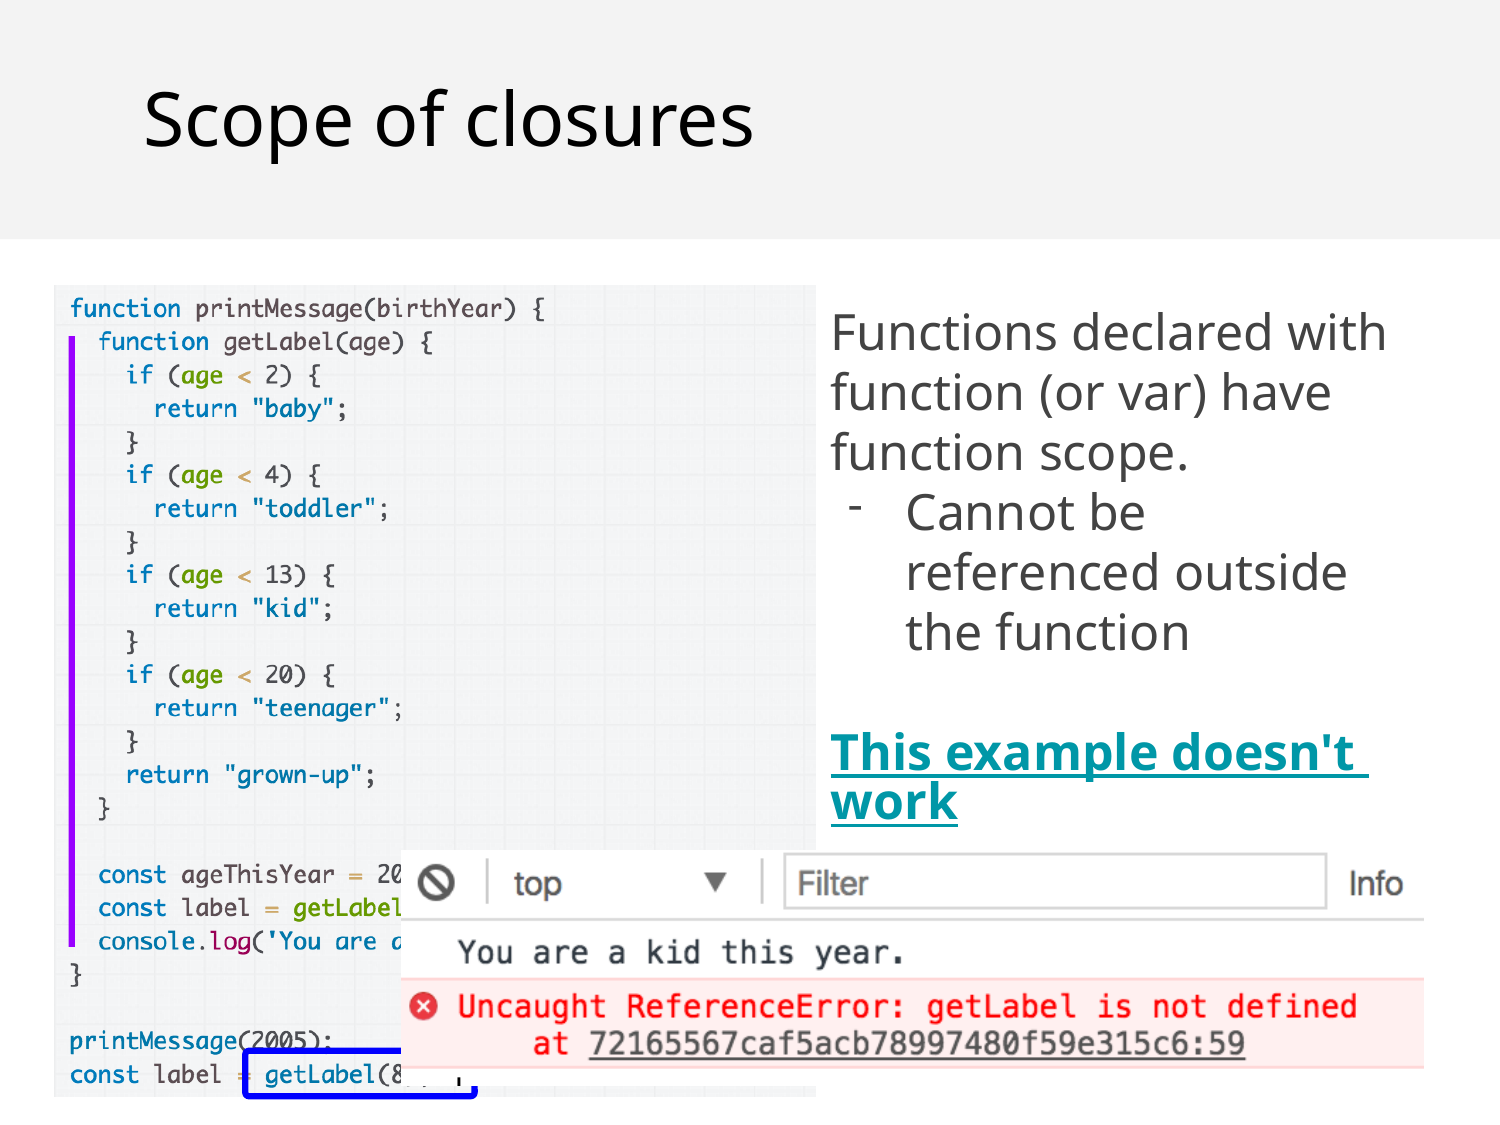

# Scope of closures
Functions declared with function (or var) have function scope.
Cannot be referenced outside the function
This example doesn't work: